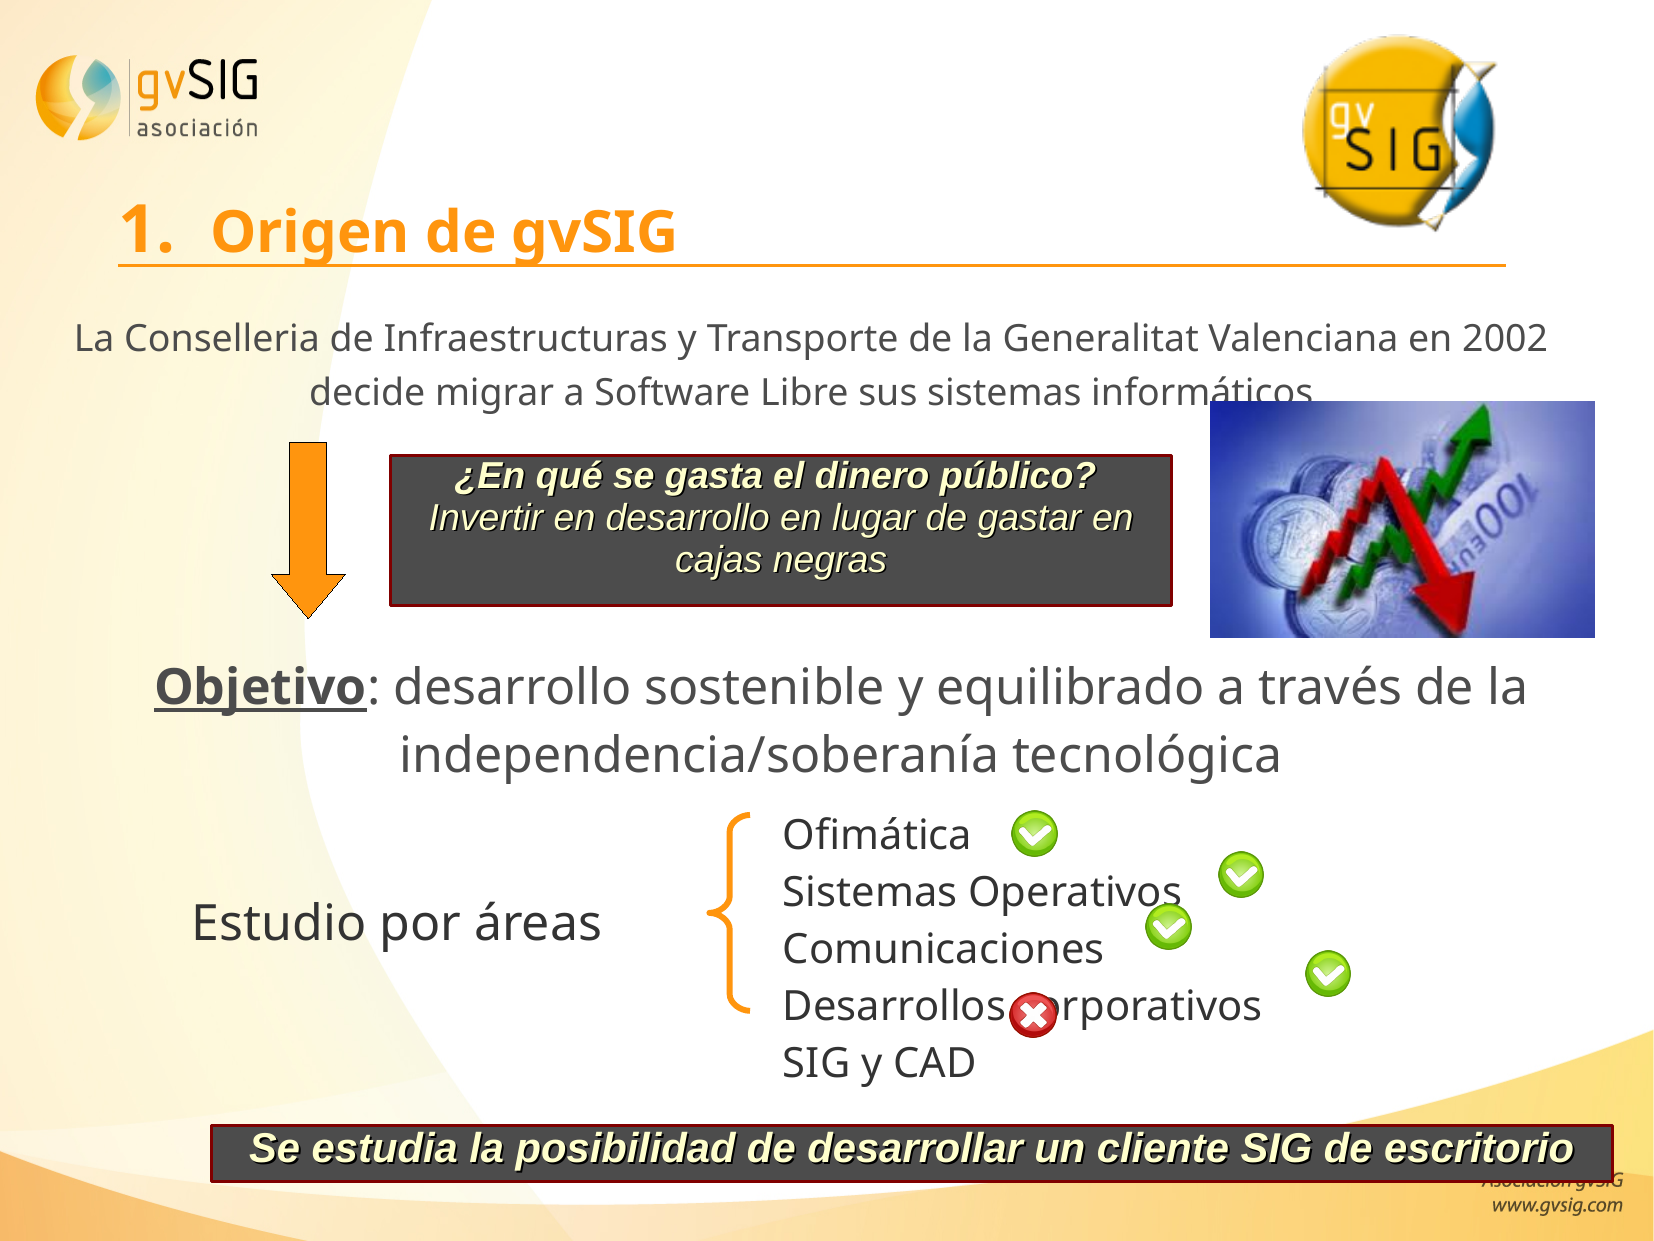

1. Origen de gvSIG
La Conselleria de Infraestructuras y Transporte de la Generalitat Valenciana en 2002 decide migrar a Software Libre sus sistemas informáticos
¿En qué se gasta el dinero público?
Invertir en desarrollo en lugar de gastar en cajas negras
Objetivo: desarrollo sostenible y equilibrado a través de la independencia/soberanía tecnológica
Ofimática
Sistemas Operativos
Comunicaciones
Desarrollos corporativos
SIG y CAD
Estudio por áreas
Se estudia la posibilidad de desarrollar un cliente SIG de escritorio
3